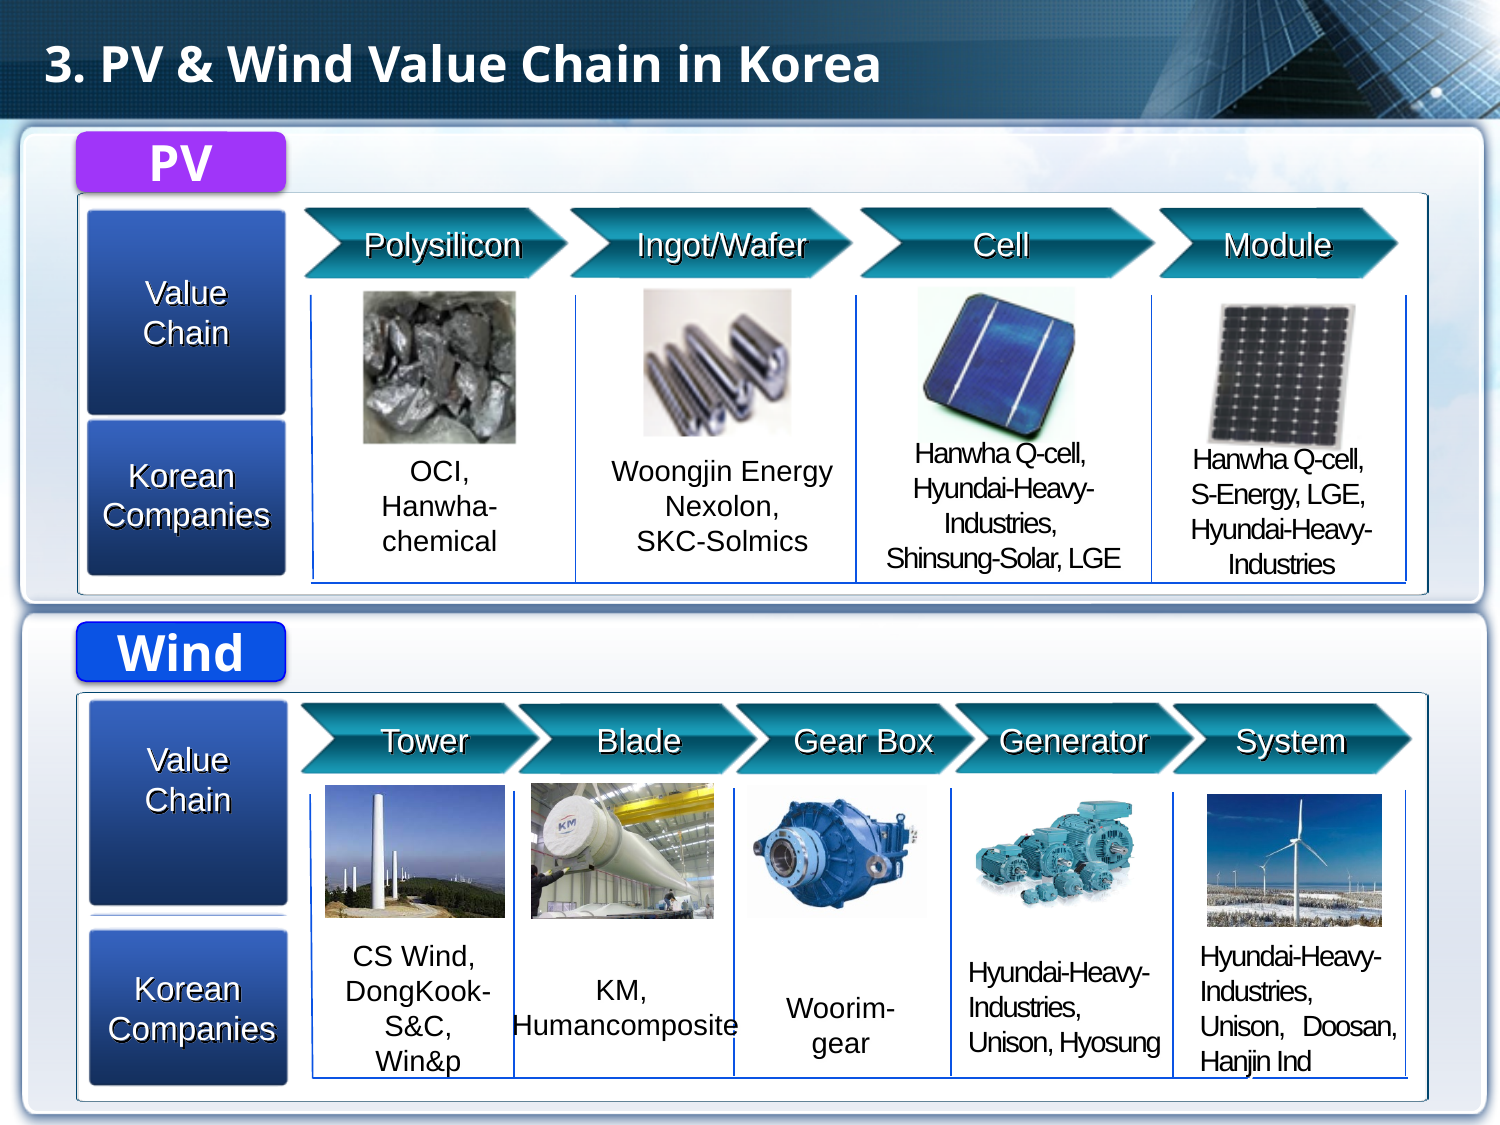

3. PV & Wind Value Chain in Korea
PV
Polysilicon
Ingot/Wafer
Cell
Module
Value
Chain
Hanwha Q-cell,
Hyundai-Heavy-
Industries,
Shinsung-Solar, LGE
Hanwha Q-cell,
S-Energy, LGE,
Hyundai-Heavy-
Industries
OCI,
Hanwha-
chemical
Woongjin Energy
Nexolon,
SKC-Solmics
Korean
Companies
Wind
Tower
Blade
Gear Box
Generator
System
Value
Chain
CS Wind,
DongKook-S&C,
Win&p
Hyundai-Heavy- Industries,
Unison, Doosan, Hanjin Ind
Hyundai-Heavy- Industries,
Unison, Hyosung
Korean
Companies
KM,
Humancomposite
Woorim-gear